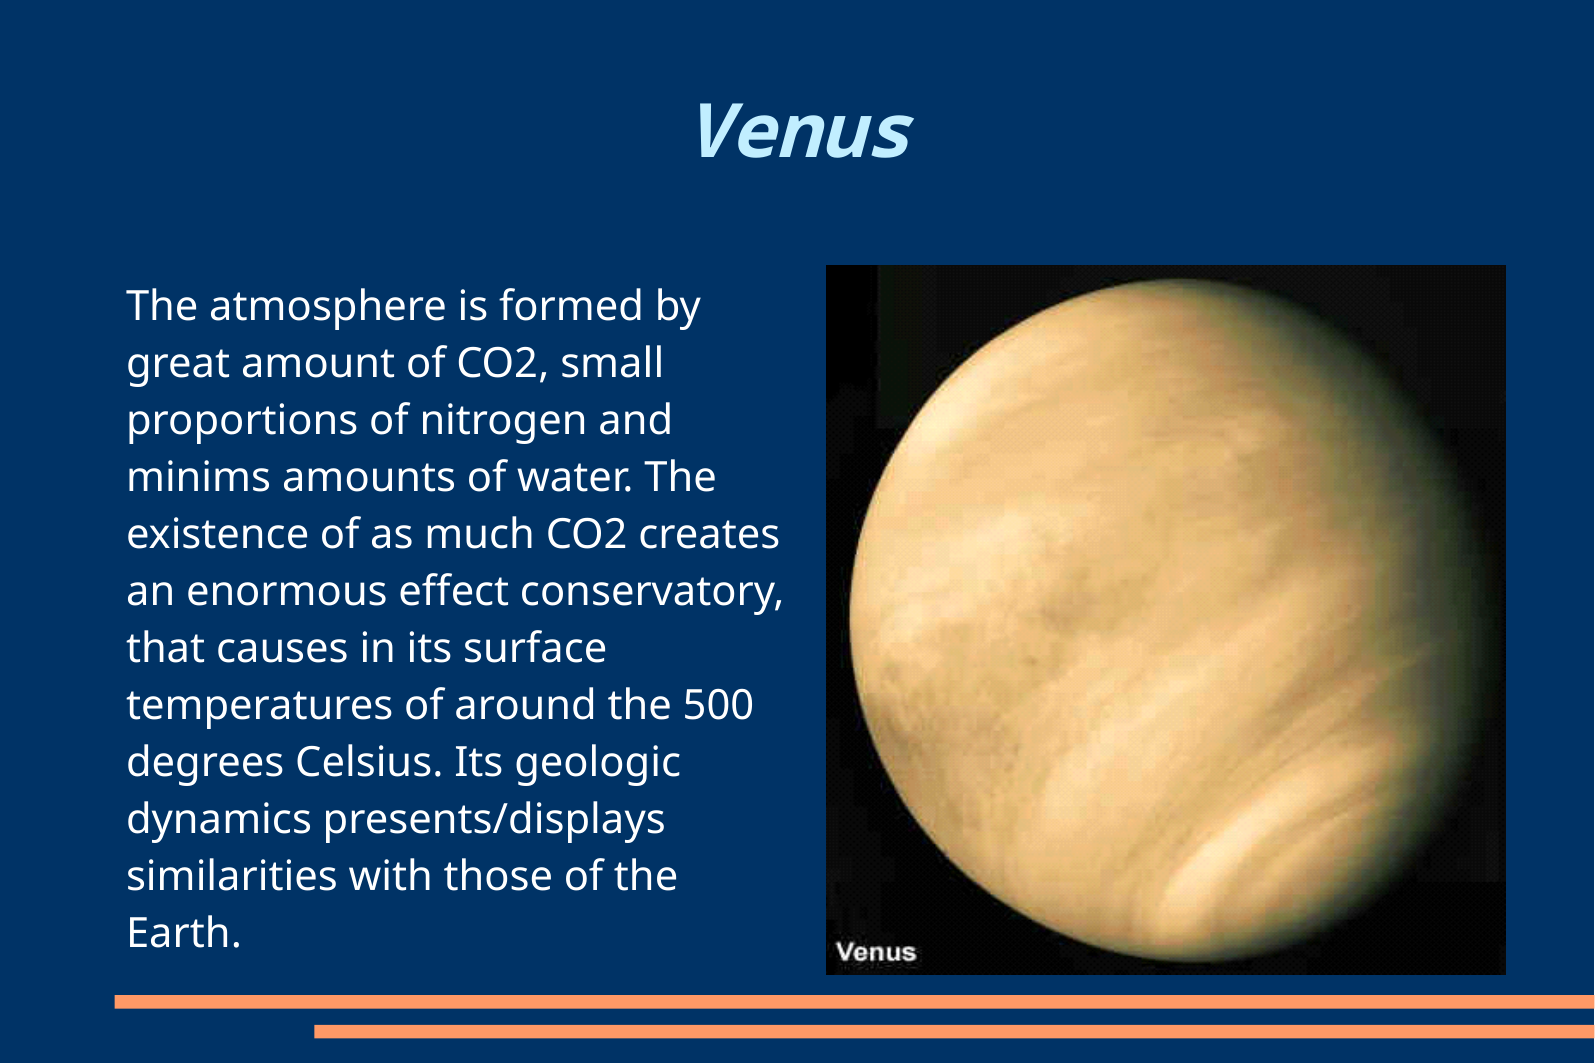

# Venus
The atmosphere is formed by great amount of CO2, small proportions of nitrogen and minims amounts of water. The existence of as much CO2 creates an enormous effect conservatory, that causes in its surface temperatures of around the 500 degrees Celsius. Its geologic dynamics presents/displays similarities with those of the Earth.